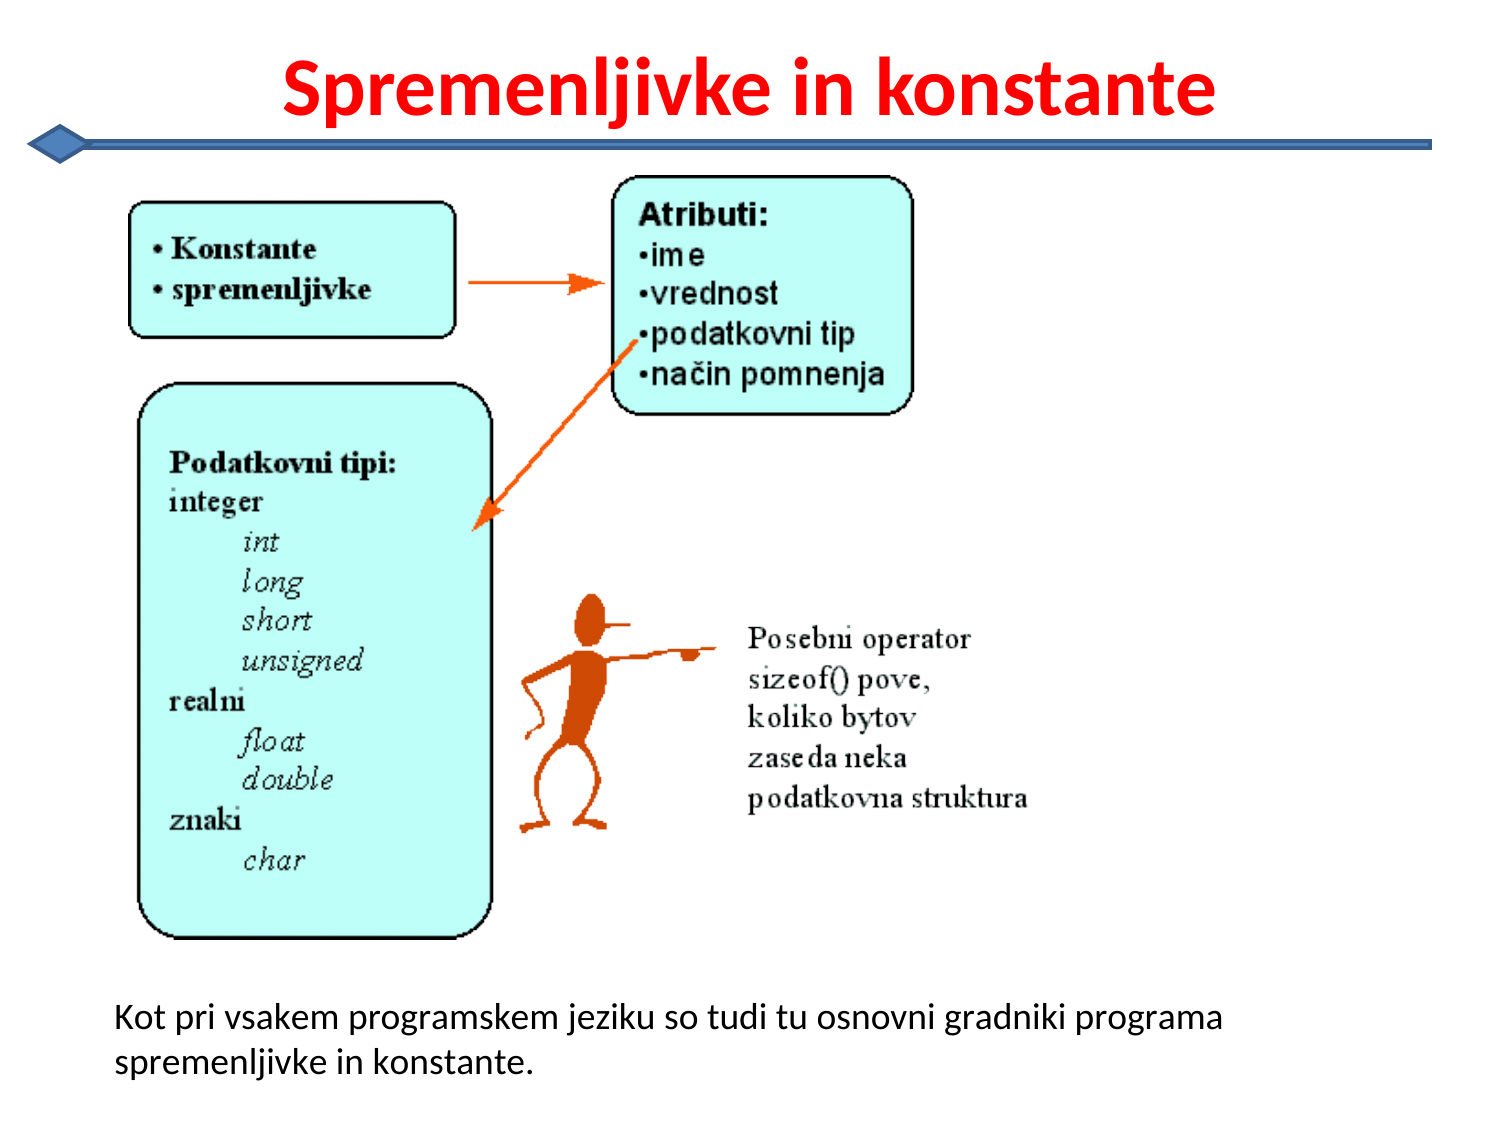

# Spremenljivke in konstante
Kot pri vsakem programskem jeziku so tudi tu osnovni gradniki programa spremenljivke in konstante.